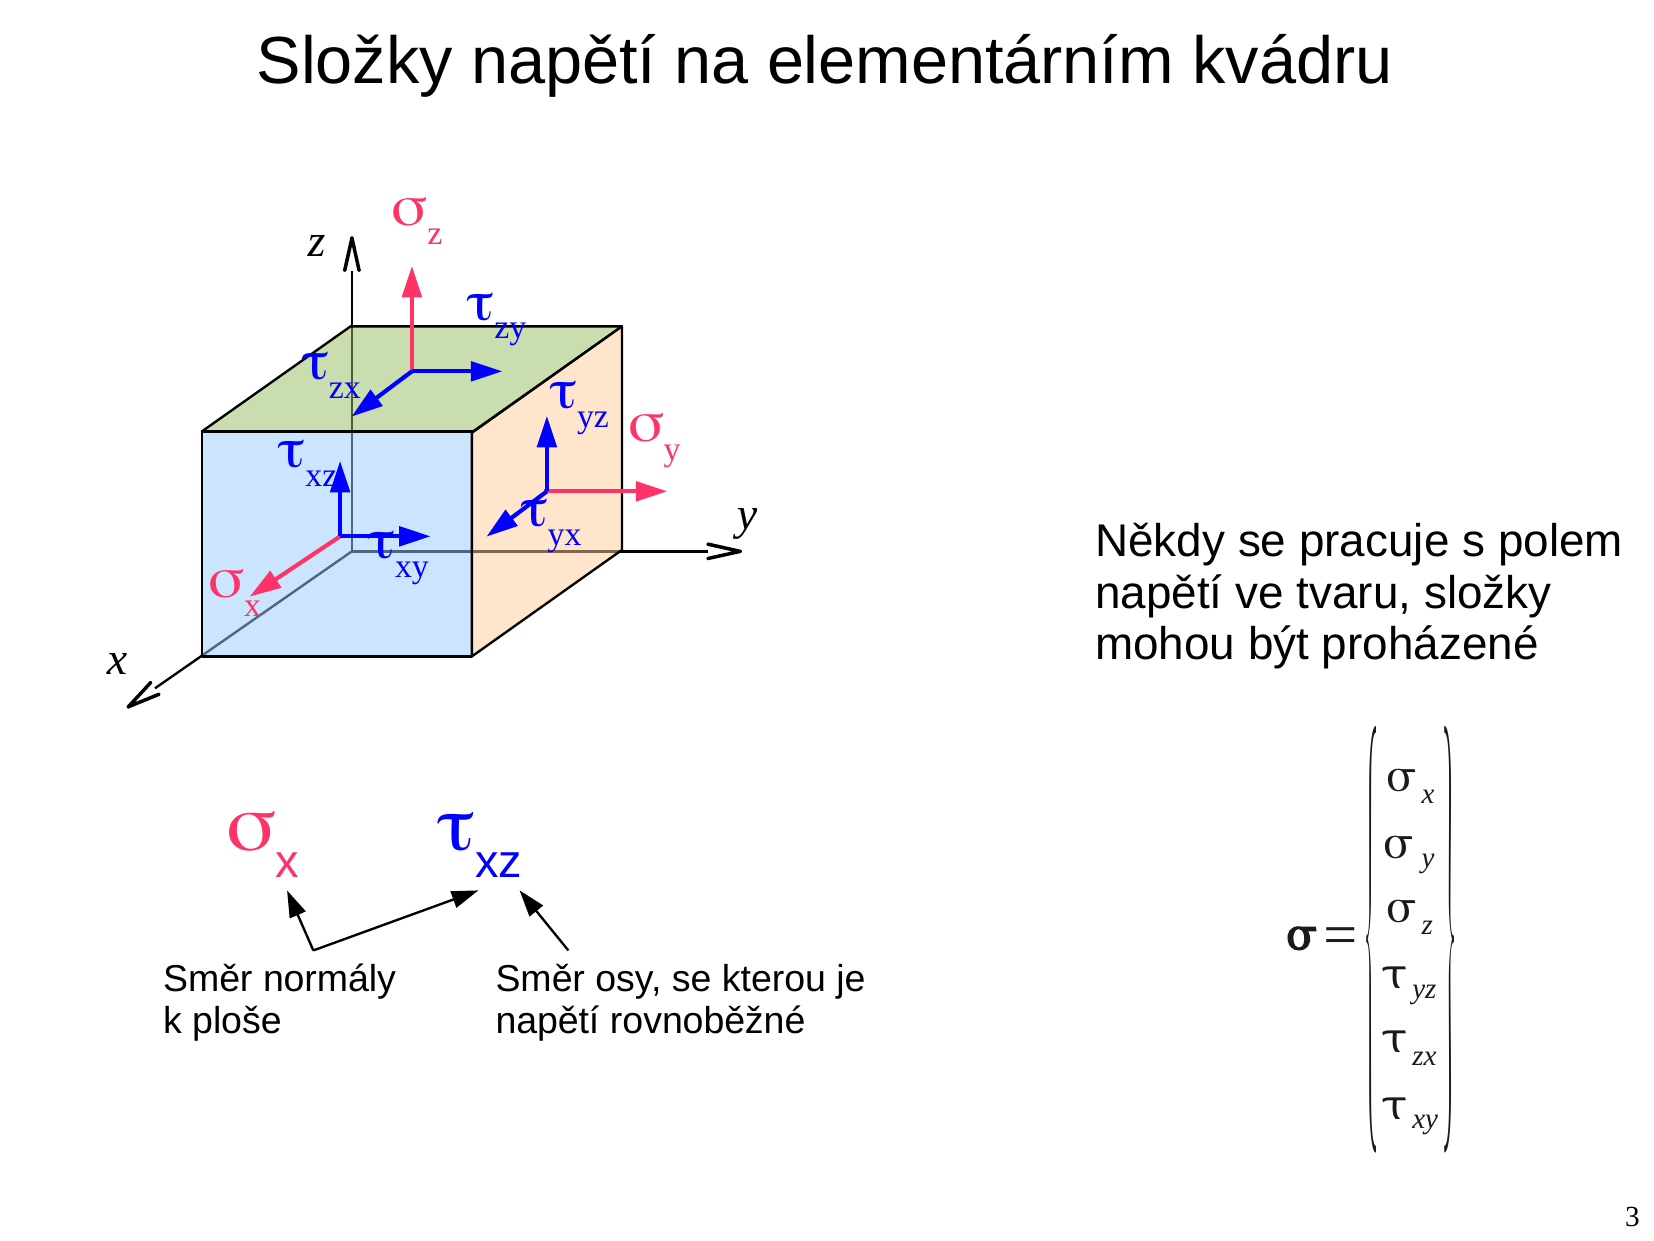

# Složky napětí na elementárním kvádru
sz
z
tzy
tzx
tyz
sy
txz
y
tyx
Někdy se pracuje s polem napětí ve tvaru, složky mohou být proházené
txy
sx
x
sx 	 txz
Směr normály k ploše
Směr osy, se kterou je napětí rovnoběžné
3